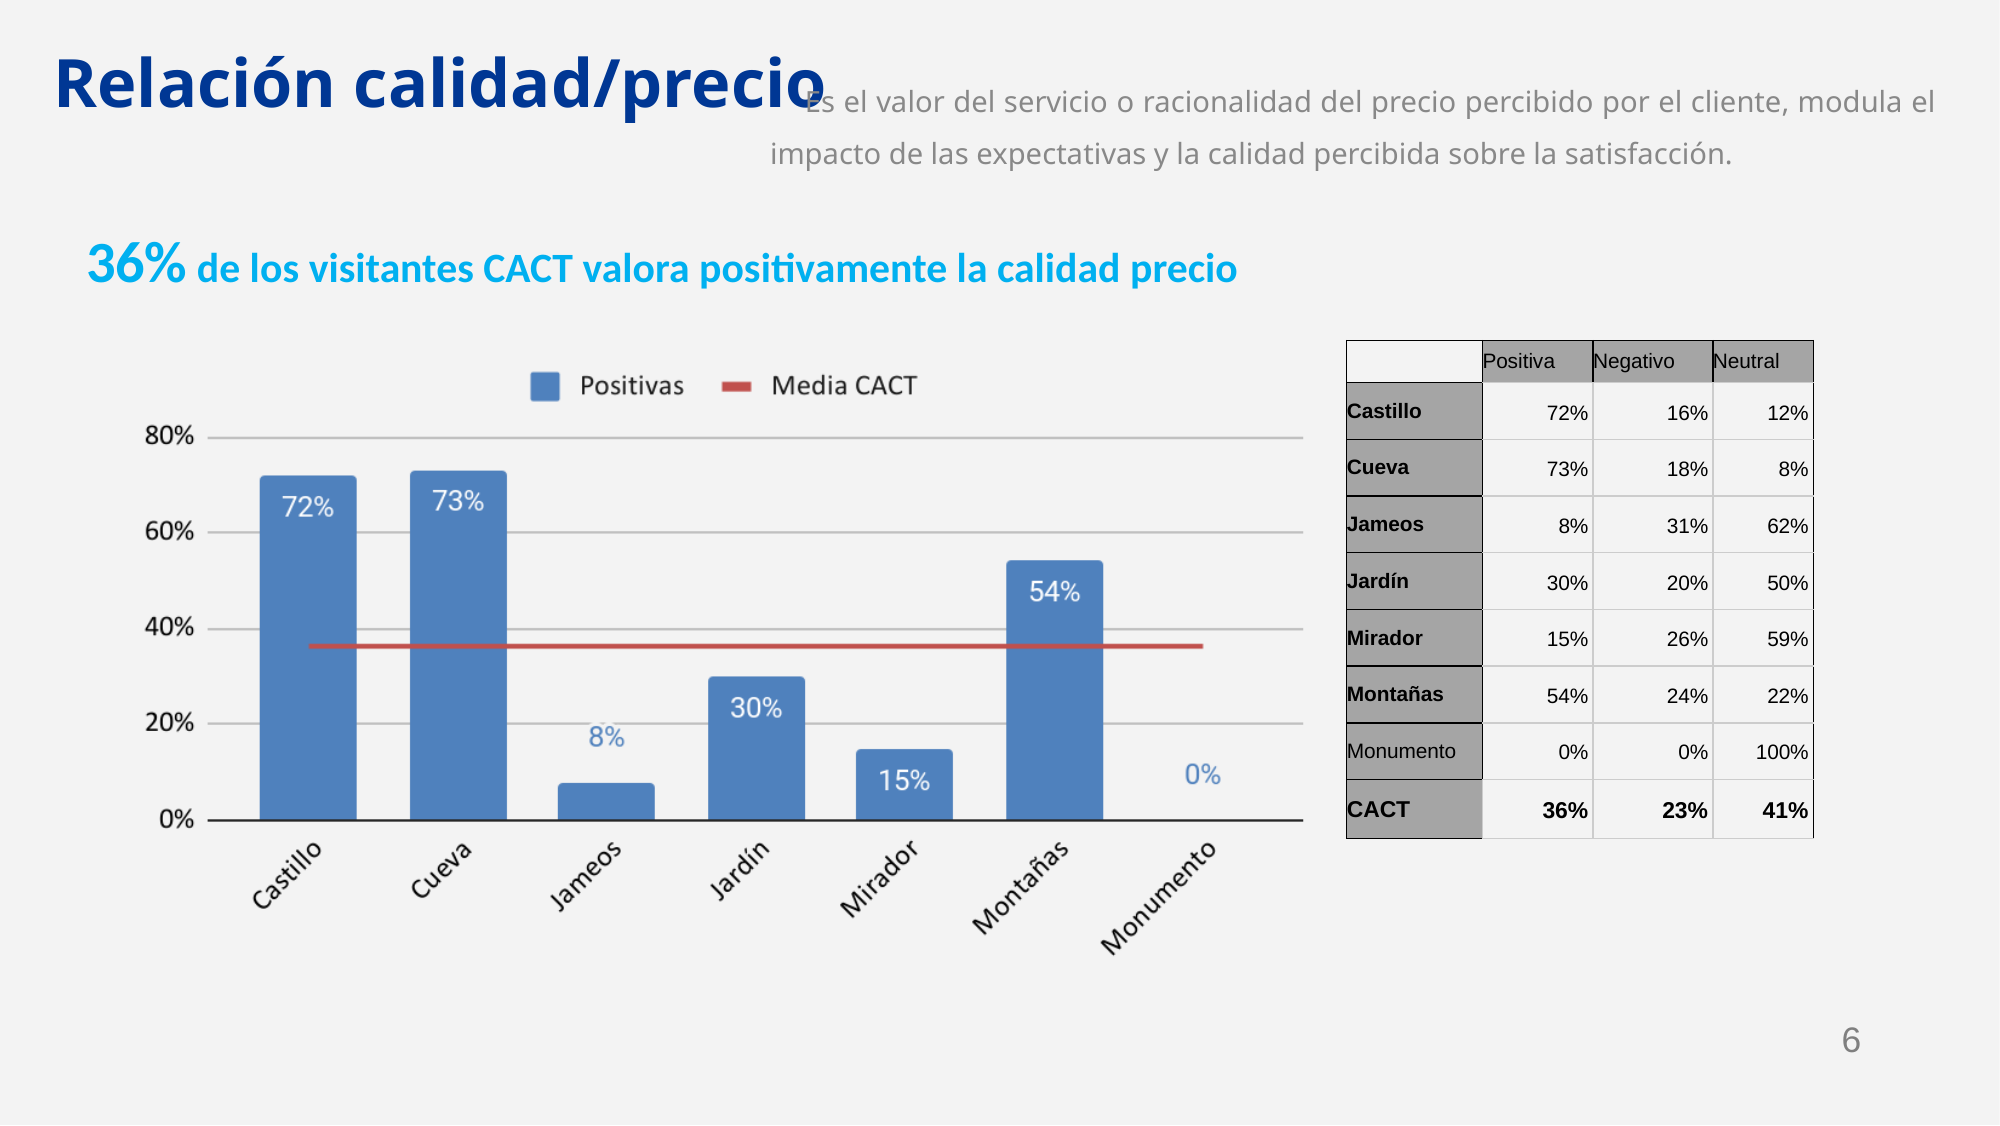

Relación calidad/precio
 Es el valor del servicio o racionalidad del precio percibido por el cliente, modula el impacto de las expectativas y la calidad percibida sobre la satisfacción.
36% de los visitantes CACT valora positivamente la calidad precio
| | Positiva | Negativo | Neutral |
| --- | --- | --- | --- |
| Castillo | 72% | 16% | 12% |
| Cueva | 73% | 18% | 8% |
| Jameos | 8% | 31% | 62% |
| Jardín | 30% | 20% | 50% |
| Mirador | 15% | 26% | 59% |
| Montañas | 54% | 24% | 22% |
| Monumento | 0% | 0% | 100% |
| CACT | 36% | 23% | 41% |